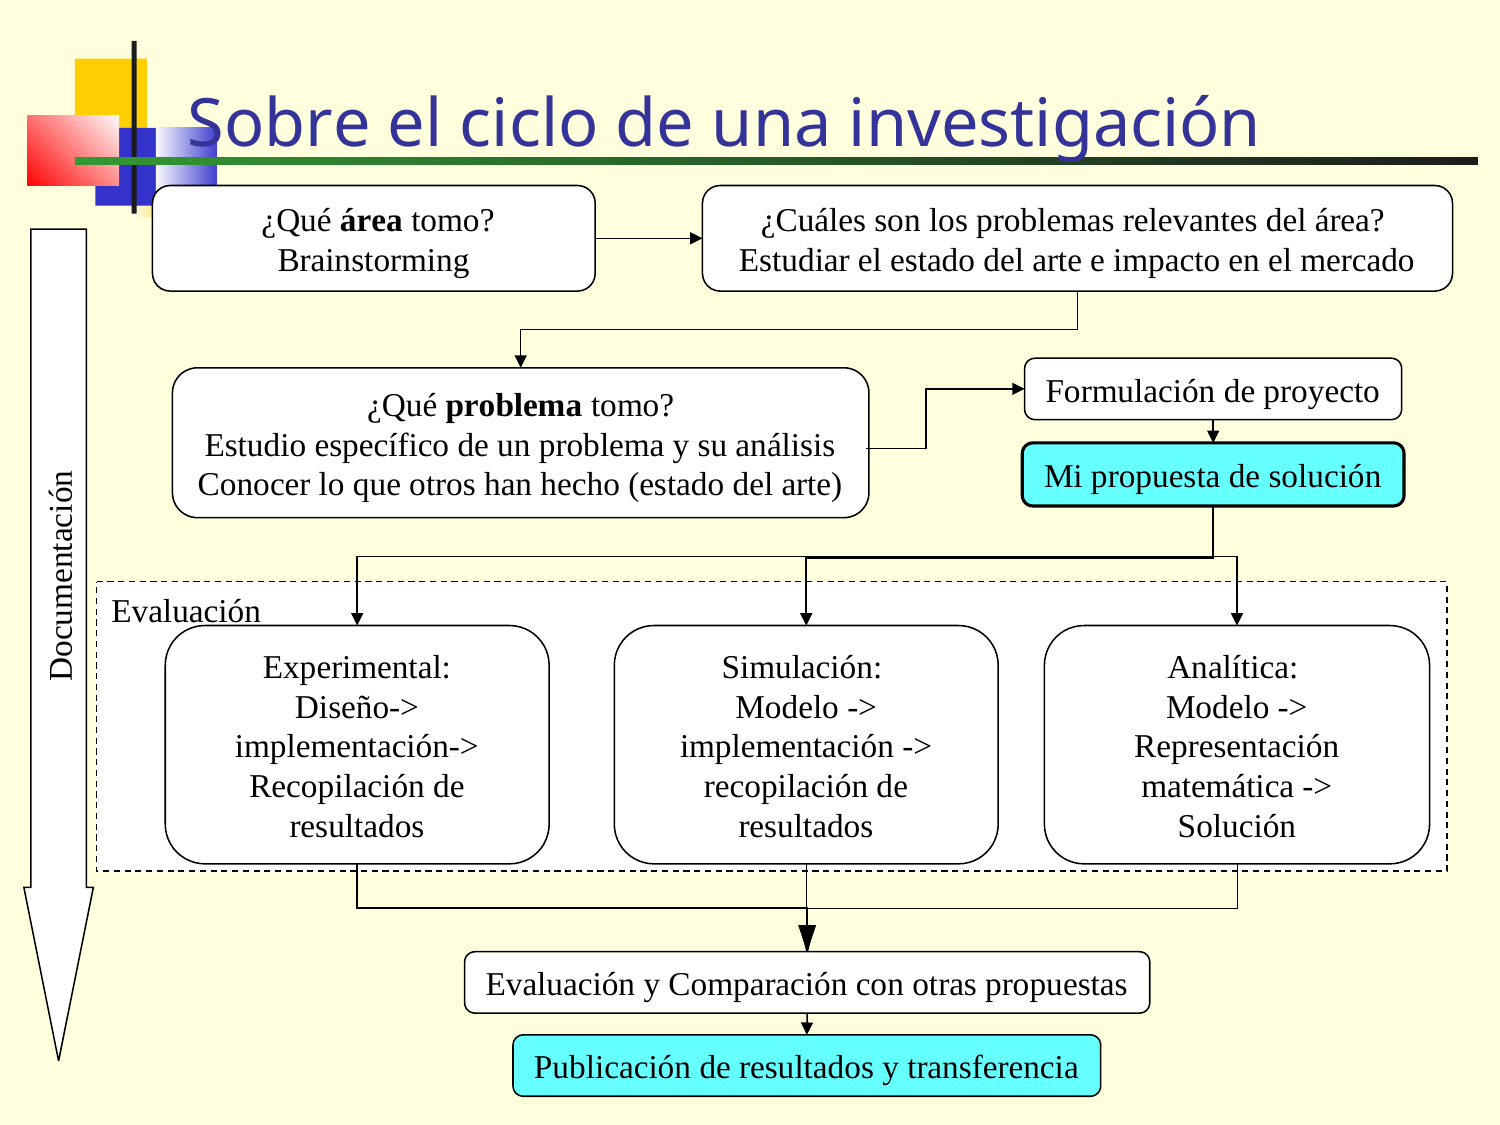

# Sobre el ciclo de una investigación
 ¿Qué área tomo?Brainstorming
¿Cuáles son los problemas relevantes del área? Estudiar el estado del arte e impacto en el mercado
Formulación de proyecto
¿Qué problema tomo?
Estudio específico de un problema y su análisis
Conocer lo que otros han hecho (estado del arte)
Mi propuesta de solución
Evaluación
Documentación
Experimental:
Diseño->
implementación->
Recopilación de resultados
Simulación:
Modelo -> implementación ->
recopilación de resultados
Analítica:
Modelo ->
Representación matemática ->
Solución
Evaluación y Comparación con otras propuestas
Publicación de resultados y transferencia